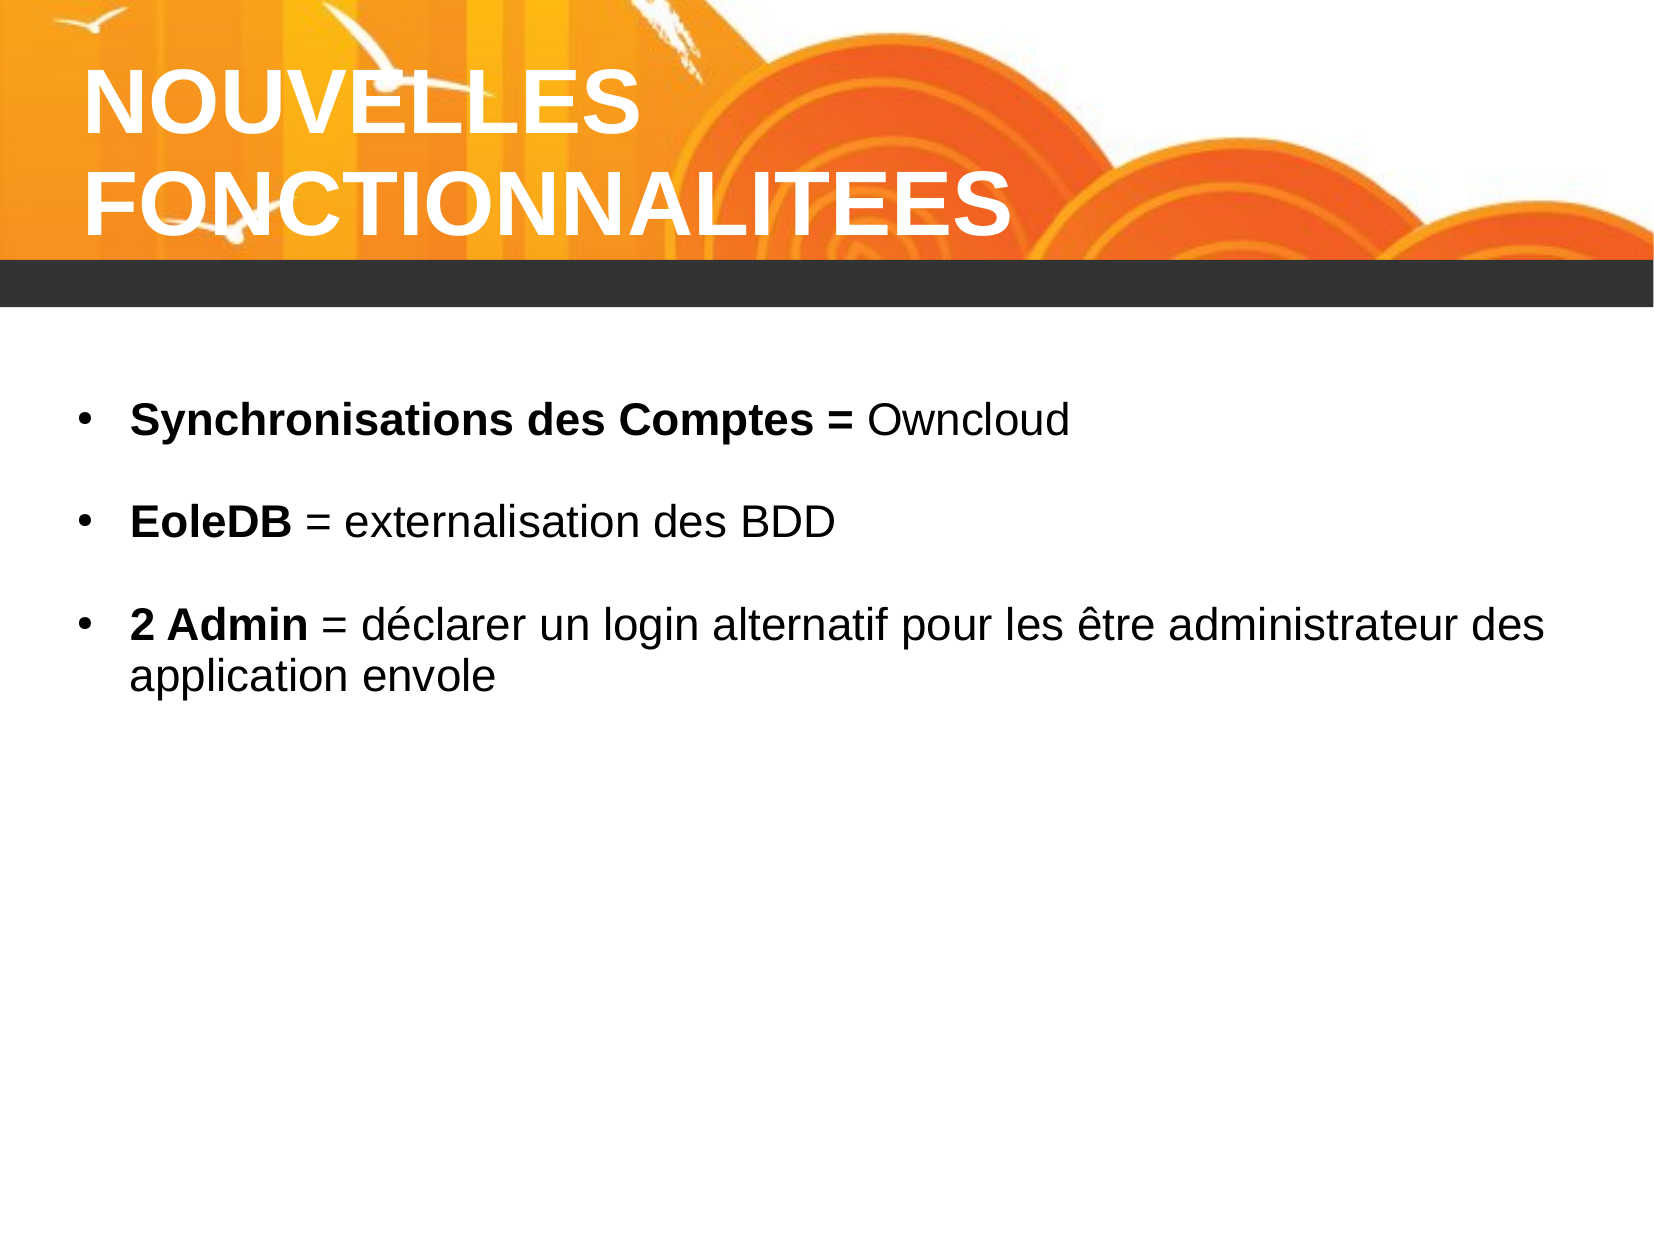

# NOUVELLES FONCTIONNALITEES
Synchronisations des Comptes = Owncloud
EoleDB = externalisation des BDD
2 Admin = déclarer un login alternatif pour les être administrateur des application envole